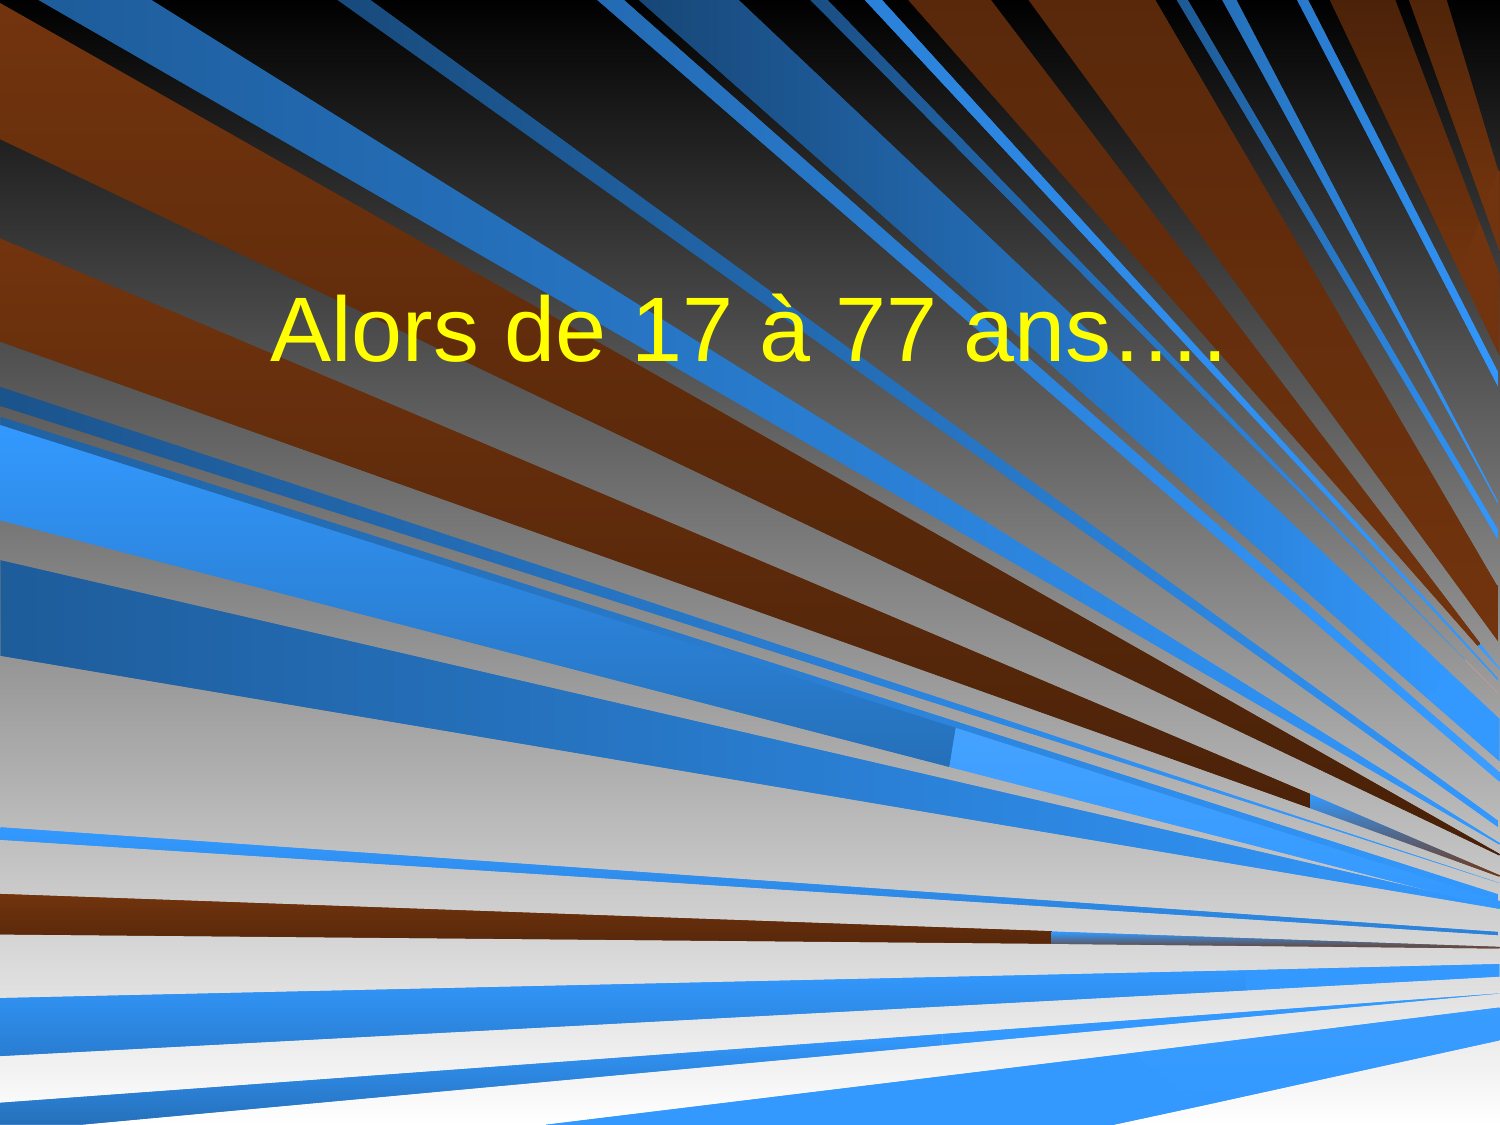

# Alors de 17 à 77 ans….